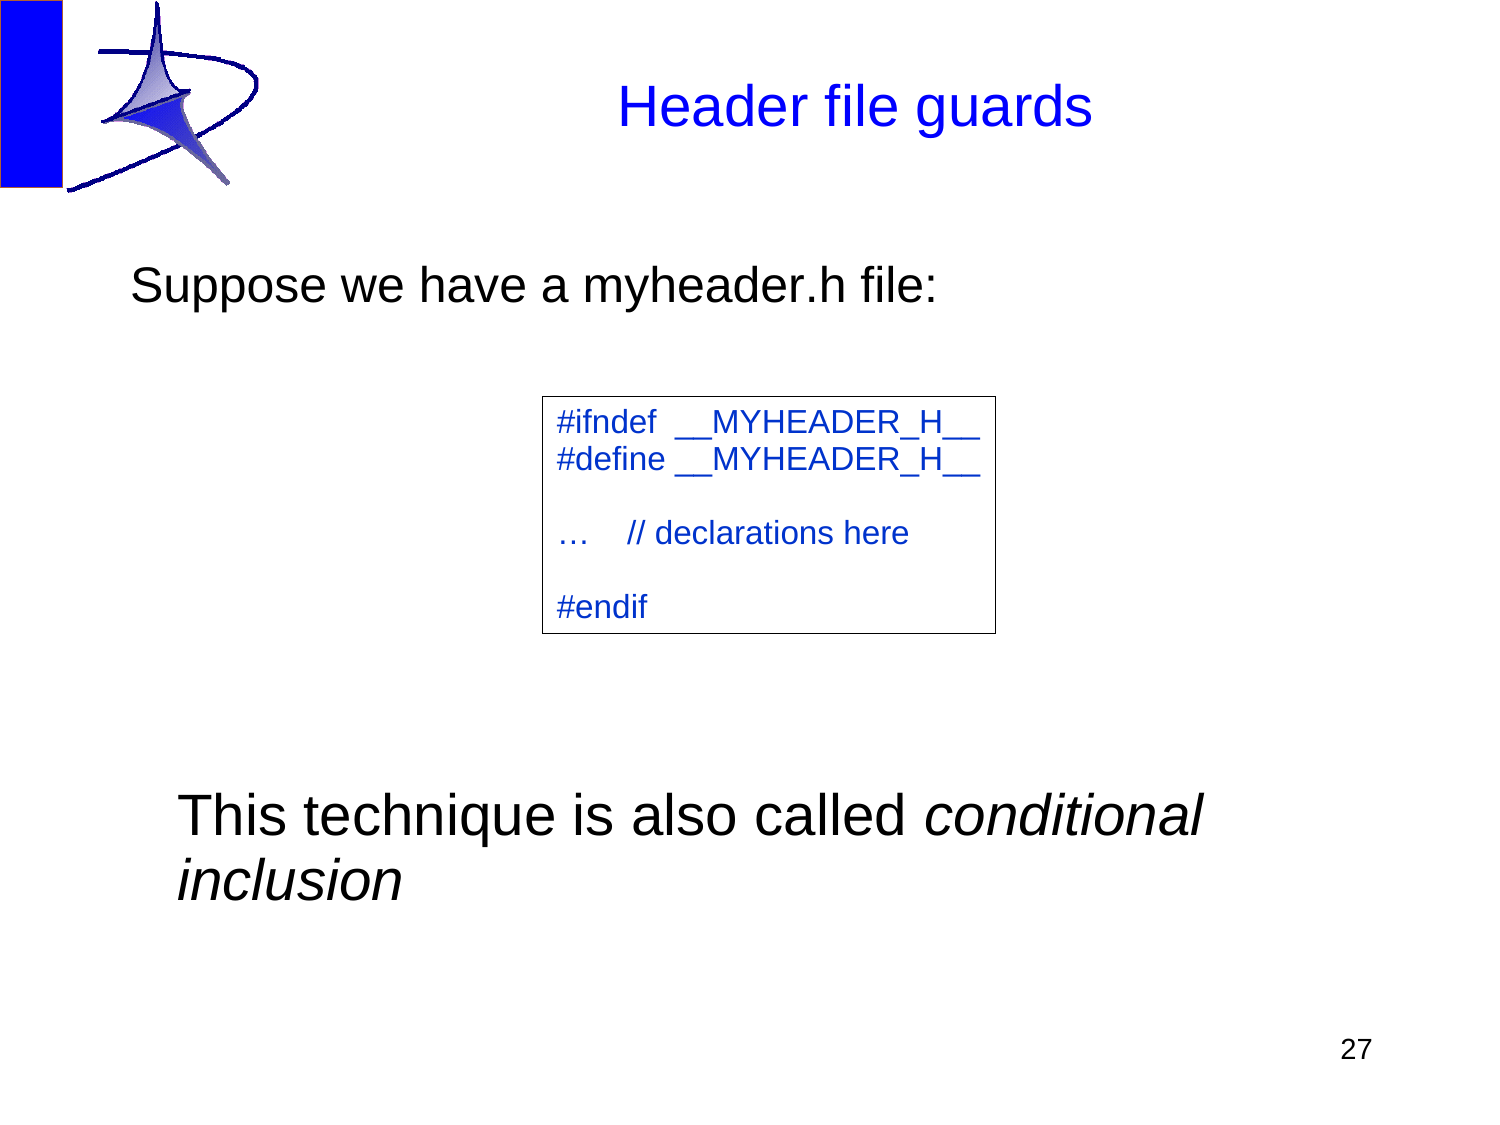

# Header file guards
Suppose we have a myheader.h file:
#ifndef __MYHEADER_H__
#define __MYHEADER_H__
… // declarations here
#endif
This technique is also called conditional inclusion
27